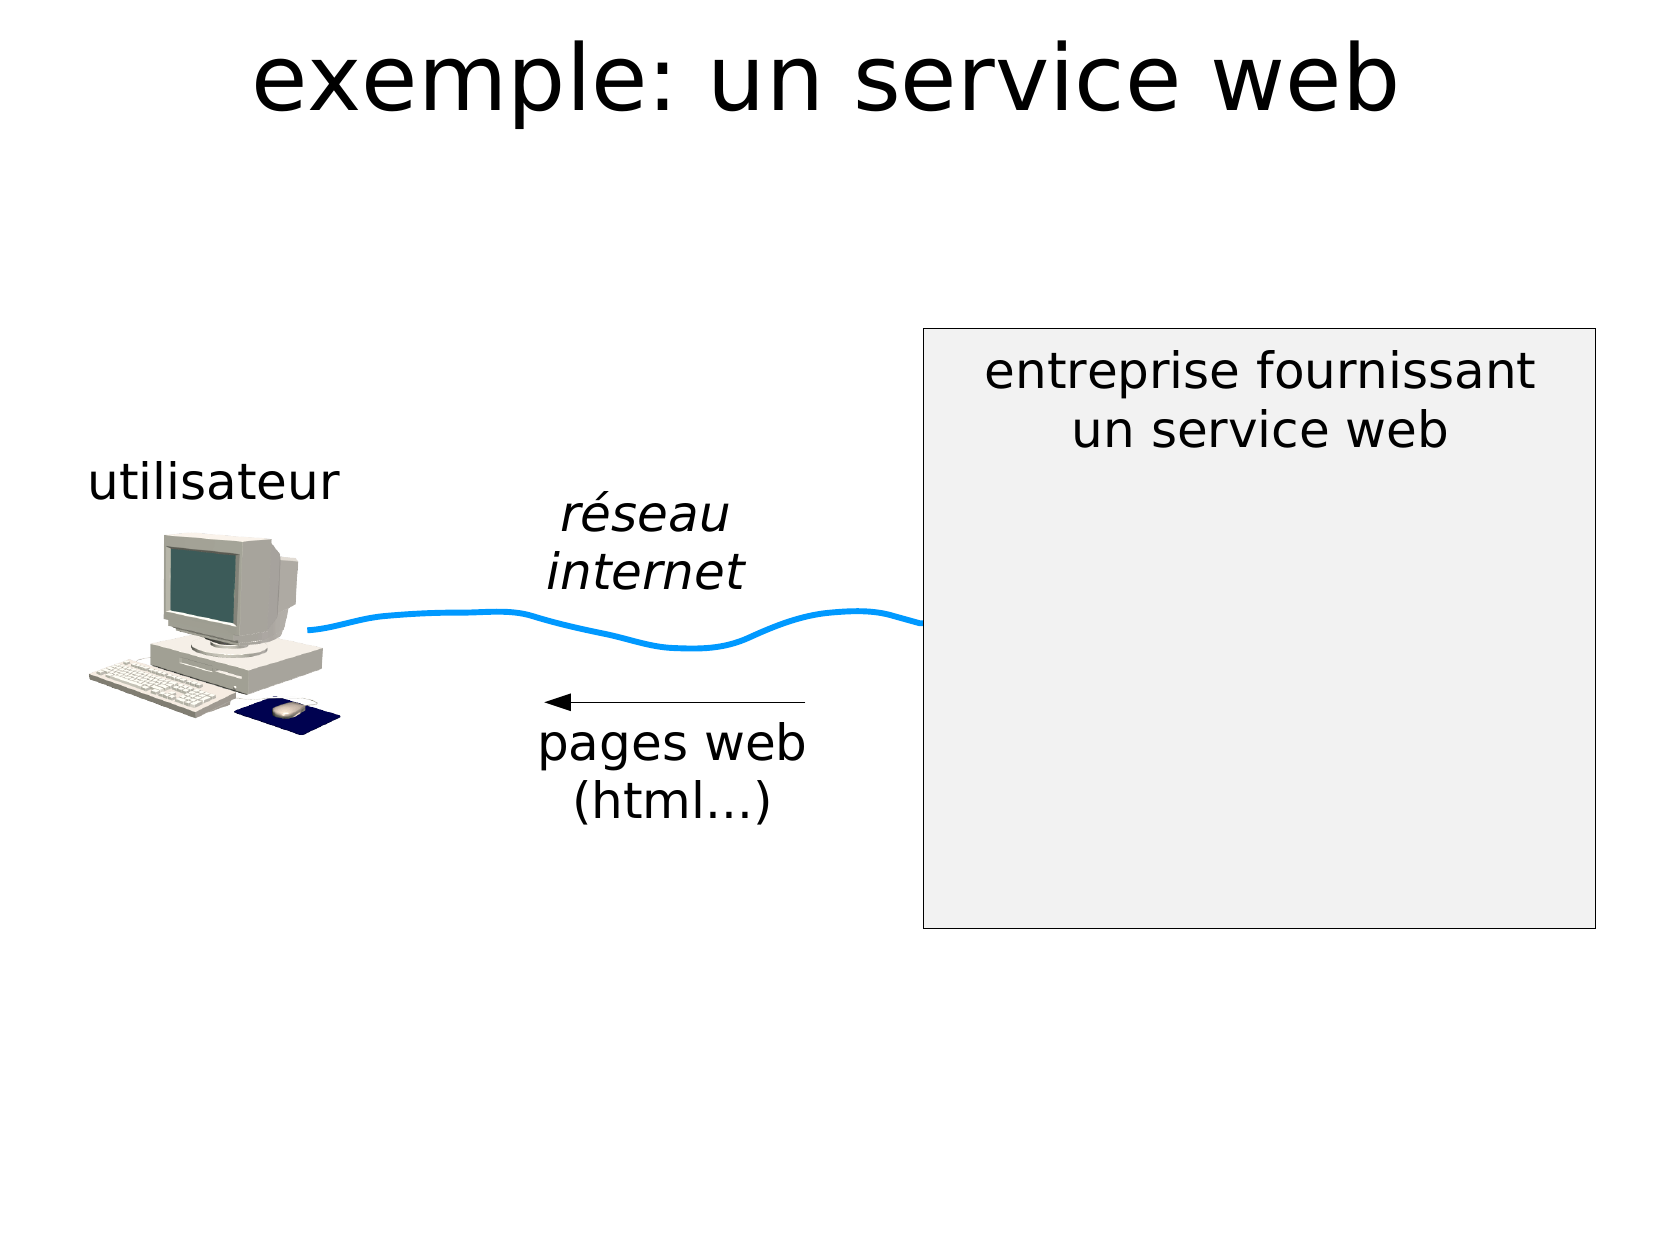

# exemple: un service web
entreprise fournissant
un service web
utilisateur
réseau
internet
pages web
(html...)